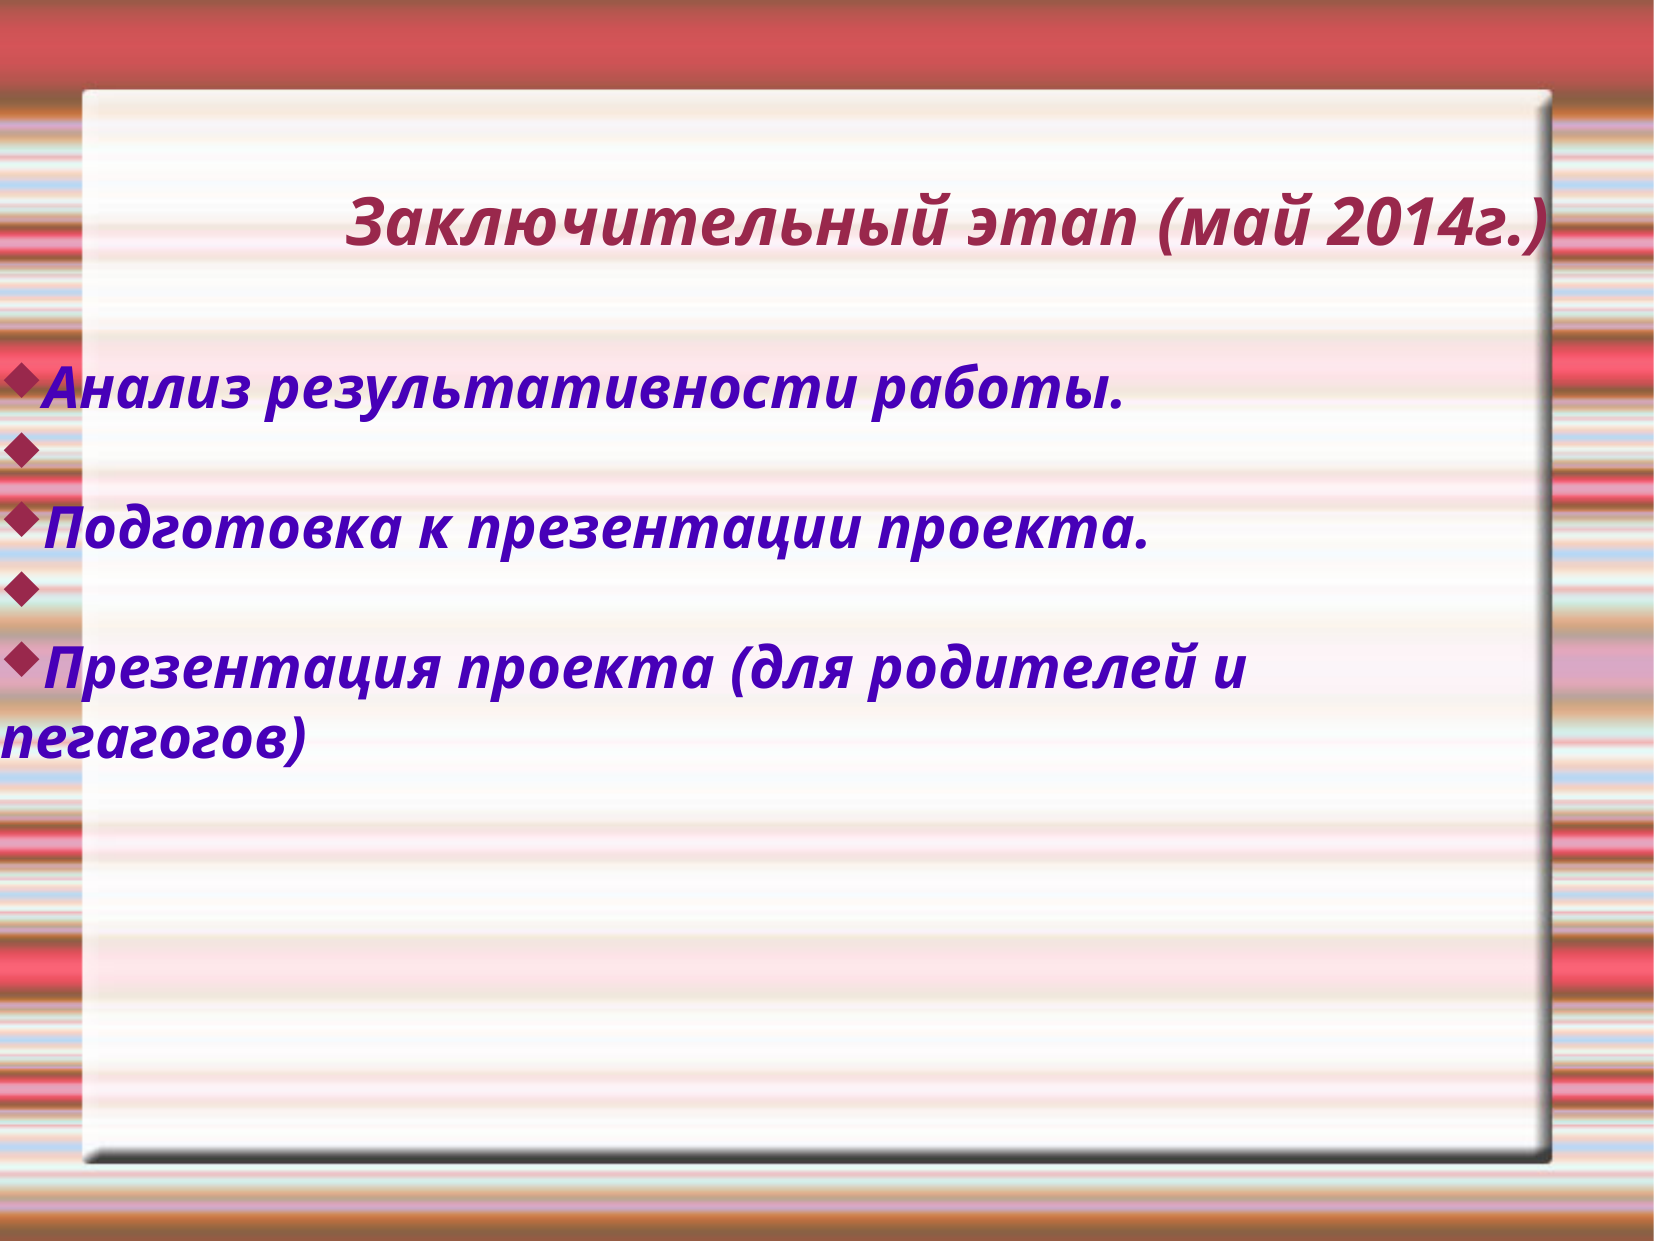

# Заключительный этап (май 2014г.)
Анализ результативности работы.
Подготовка к презентации проекта.
Презентация проекта (для родителей и пегагогов)